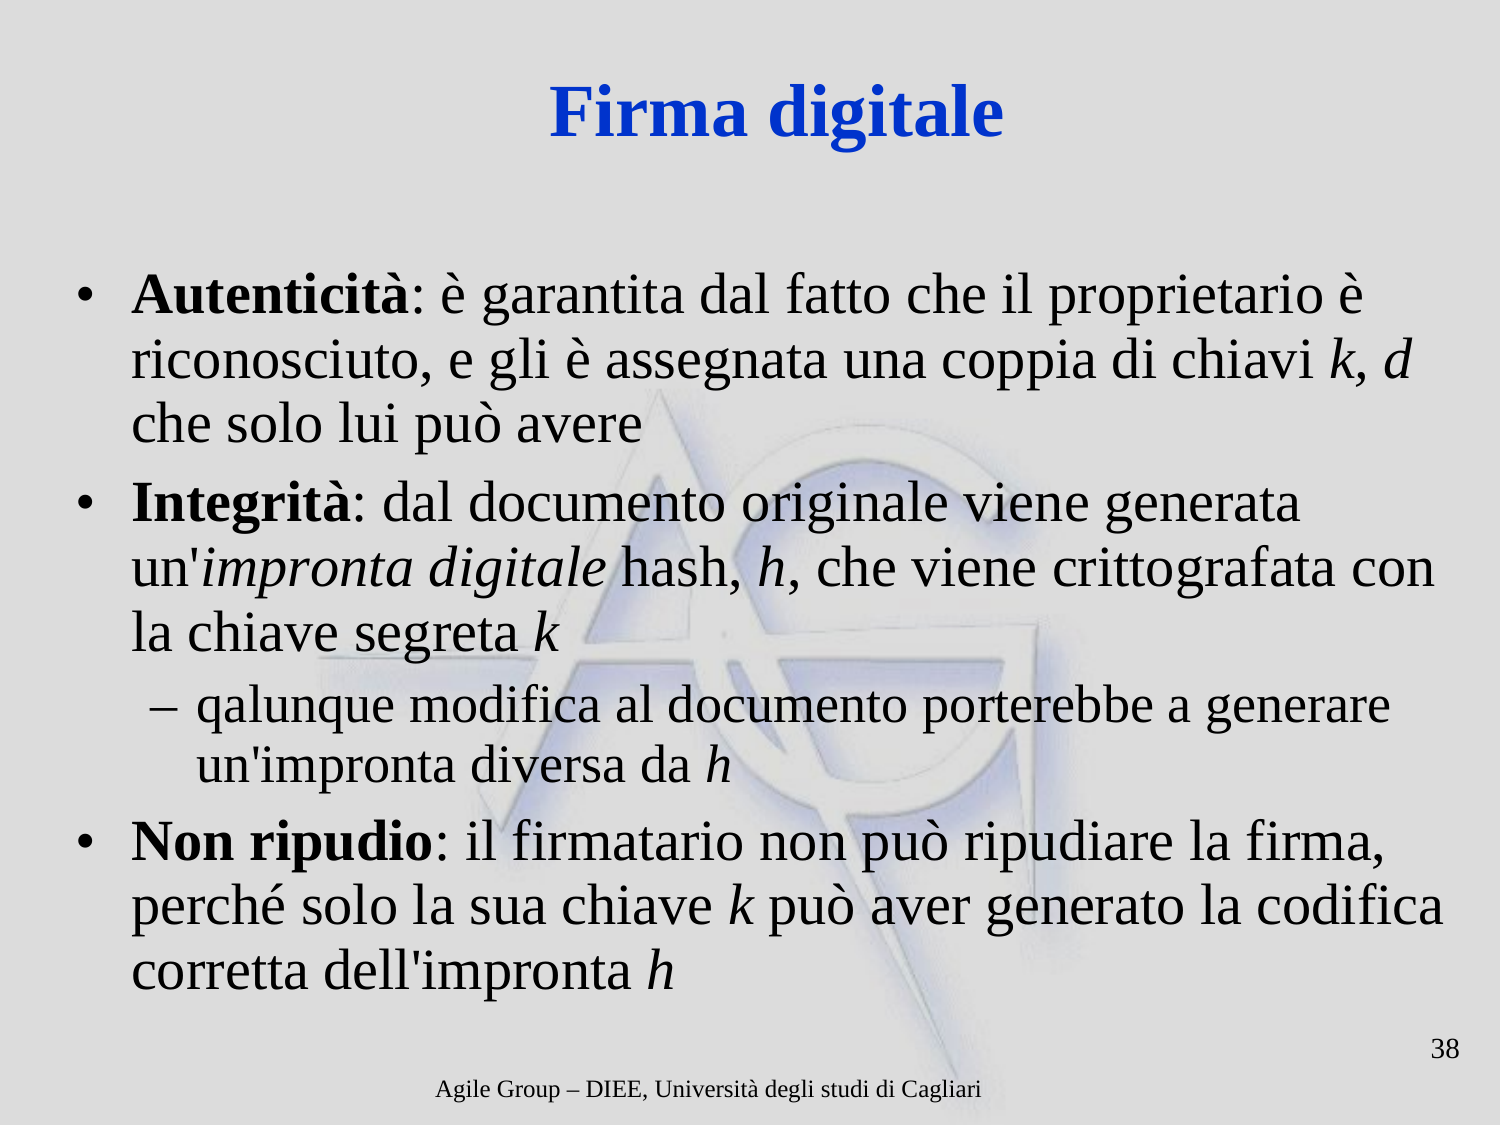

# Firma digitale
Autenticità: è garantita dal fatto che il proprietario è riconosciuto, e gli è assegnata una coppia di chiavi k, d che solo lui può avere
Integrità: dal documento originale viene generata un'impronta digitale hash, h, che viene crittografata con la chiave segreta k
qalunque modifica al documento porterebbe a generare un'impronta diversa da h
Non ripudio: il firmatario non può ripudiare la firma, perché solo la sua chiave k può aver generato la codifica corretta dell'impronta h
38